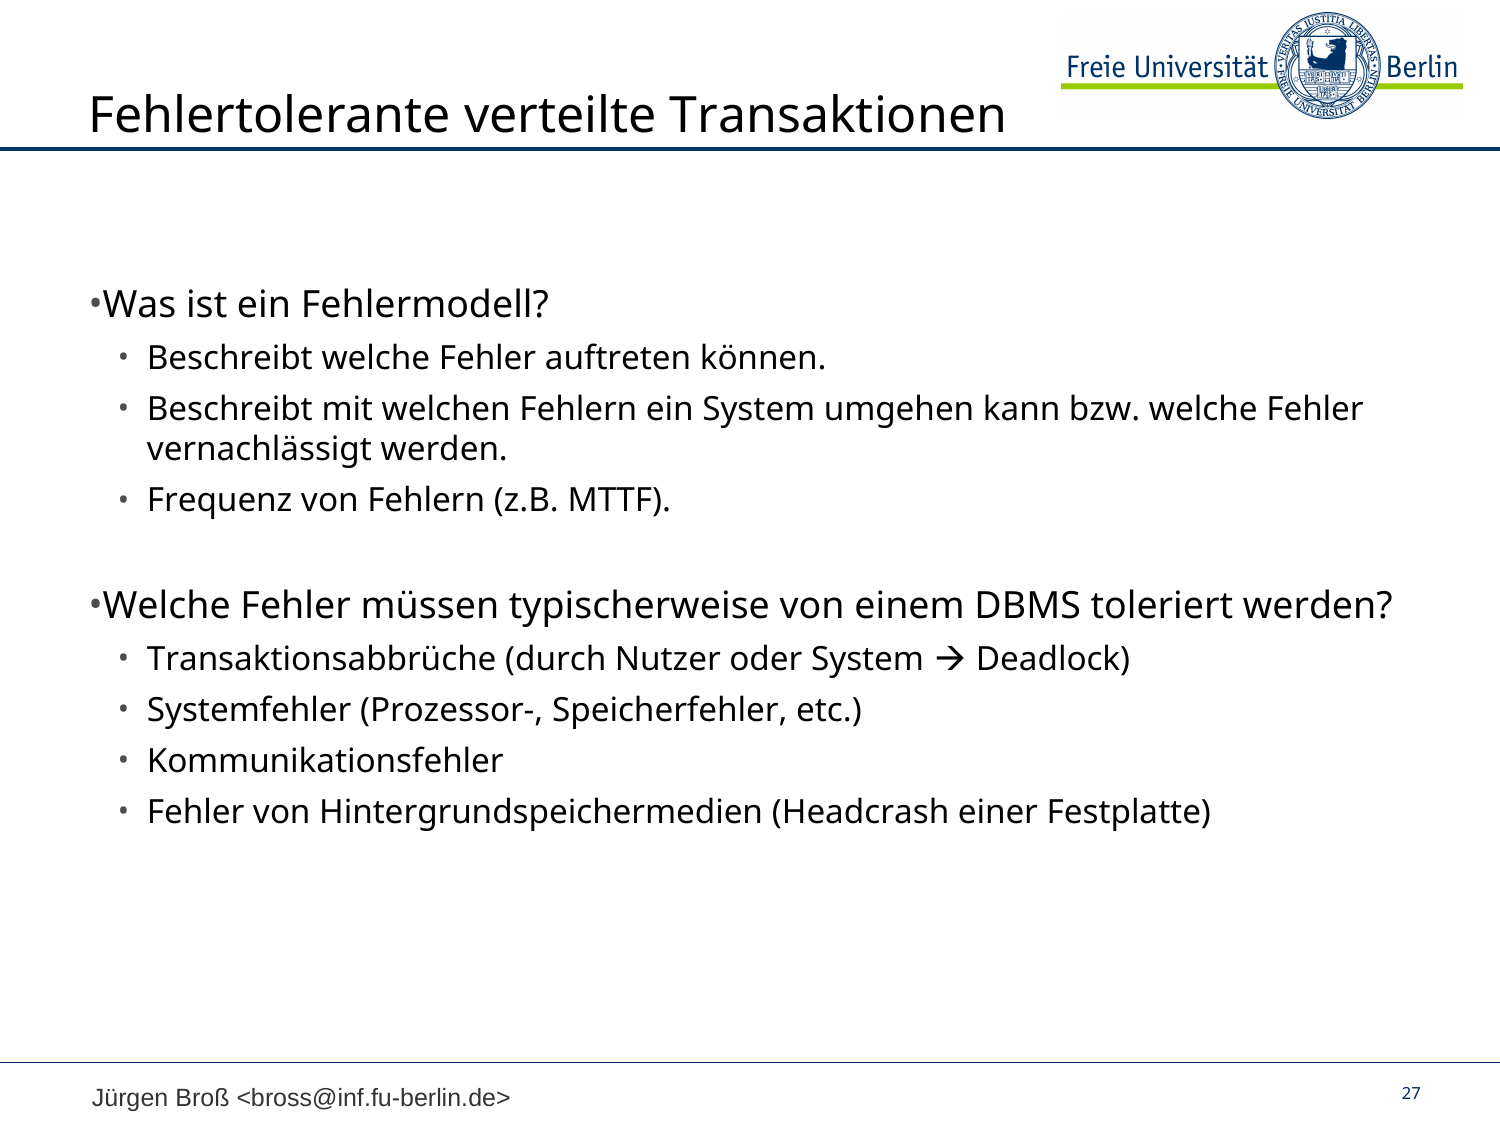

# Fehlertolerante verteilte Transaktionen
Was ist ein Fehlermodell?
Beschreibt welche Fehler auftreten können.
Beschreibt mit welchen Fehlern ein System umgehen kann bzw. welche Fehler vernachlässigt werden.
Frequenz von Fehlern (z.B. MTTF).
Welche Fehler müssen typischerweise von einem DBMS toleriert werden?
Transaktionsabbrüche (durch Nutzer oder System  Deadlock)
Systemfehler (Prozessor-, Speicherfehler, etc.)
Kommunikationsfehler
Fehler von Hintergrundspeichermedien (Headcrash einer Festplatte)